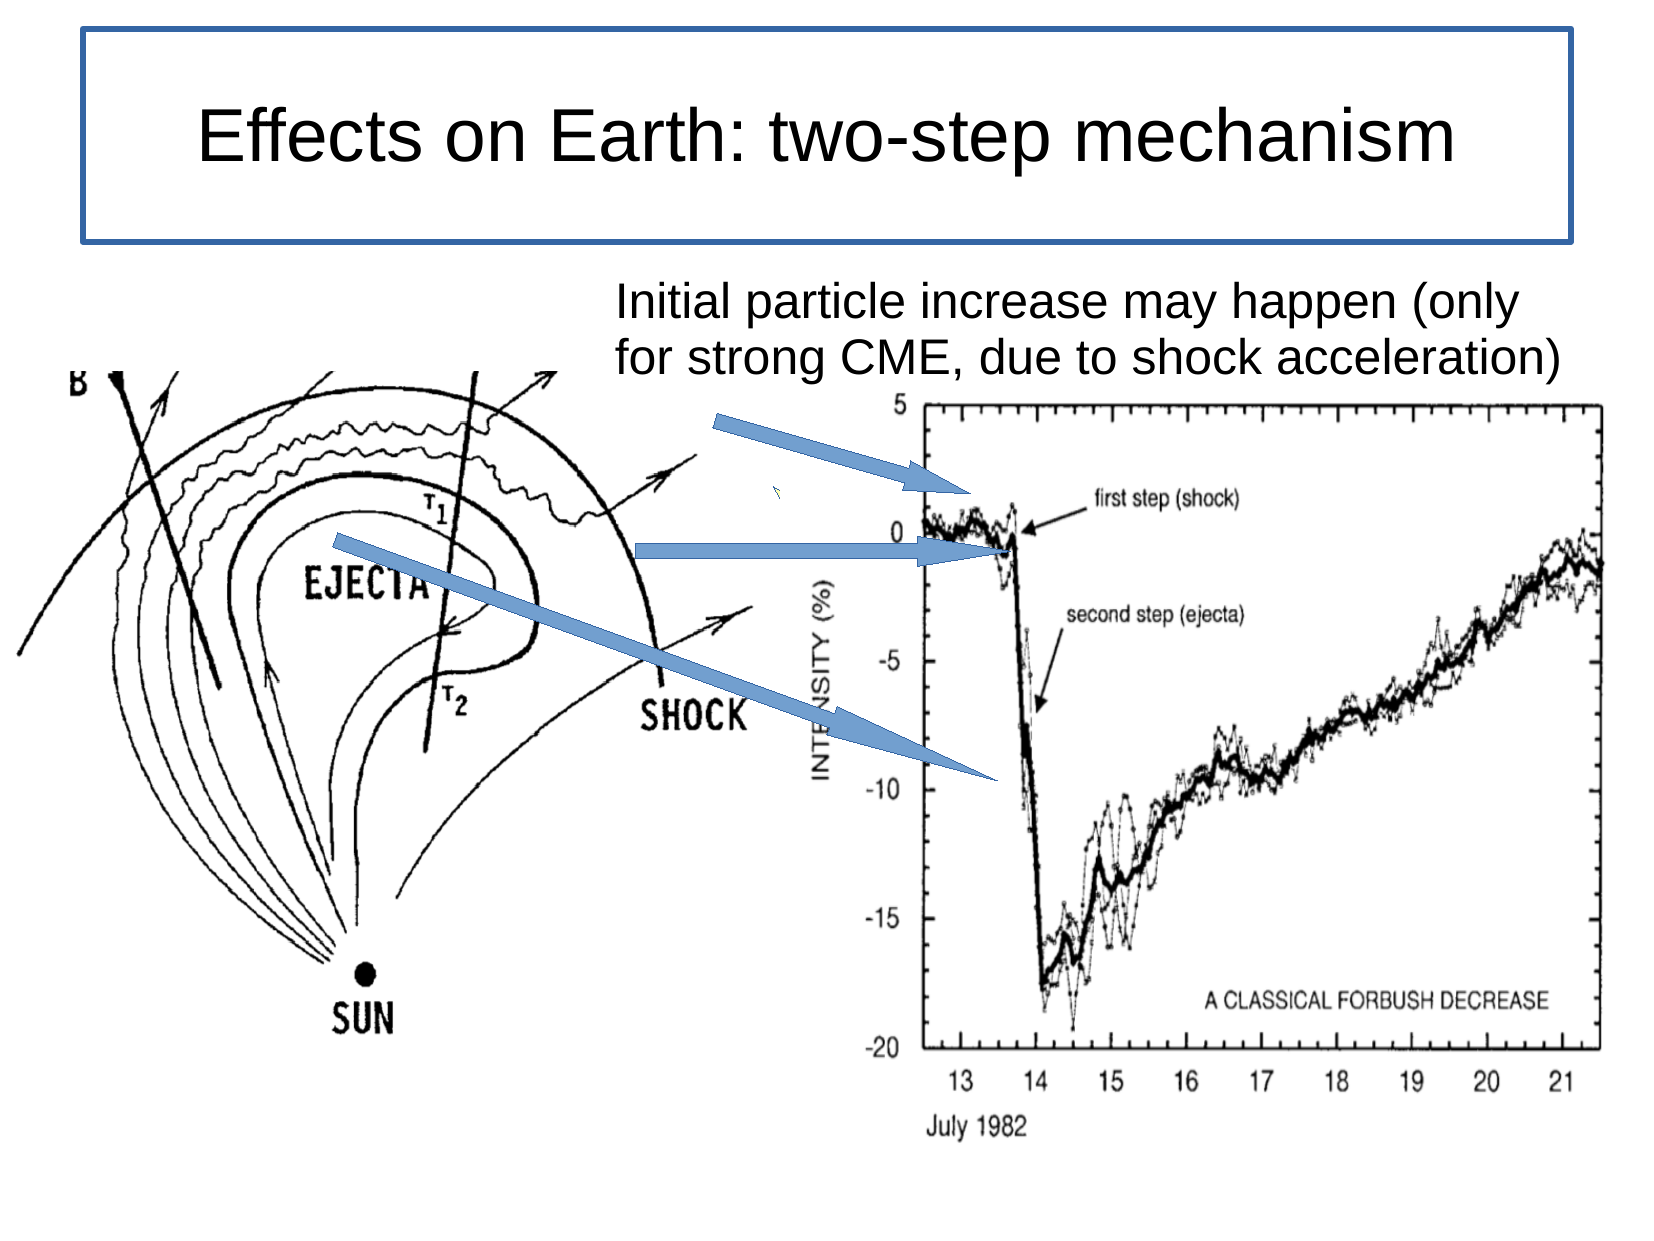

# Effects on Earth: two-step mechanism
Initial particle increase may happen (only for strong CME, due to shock acceleration)